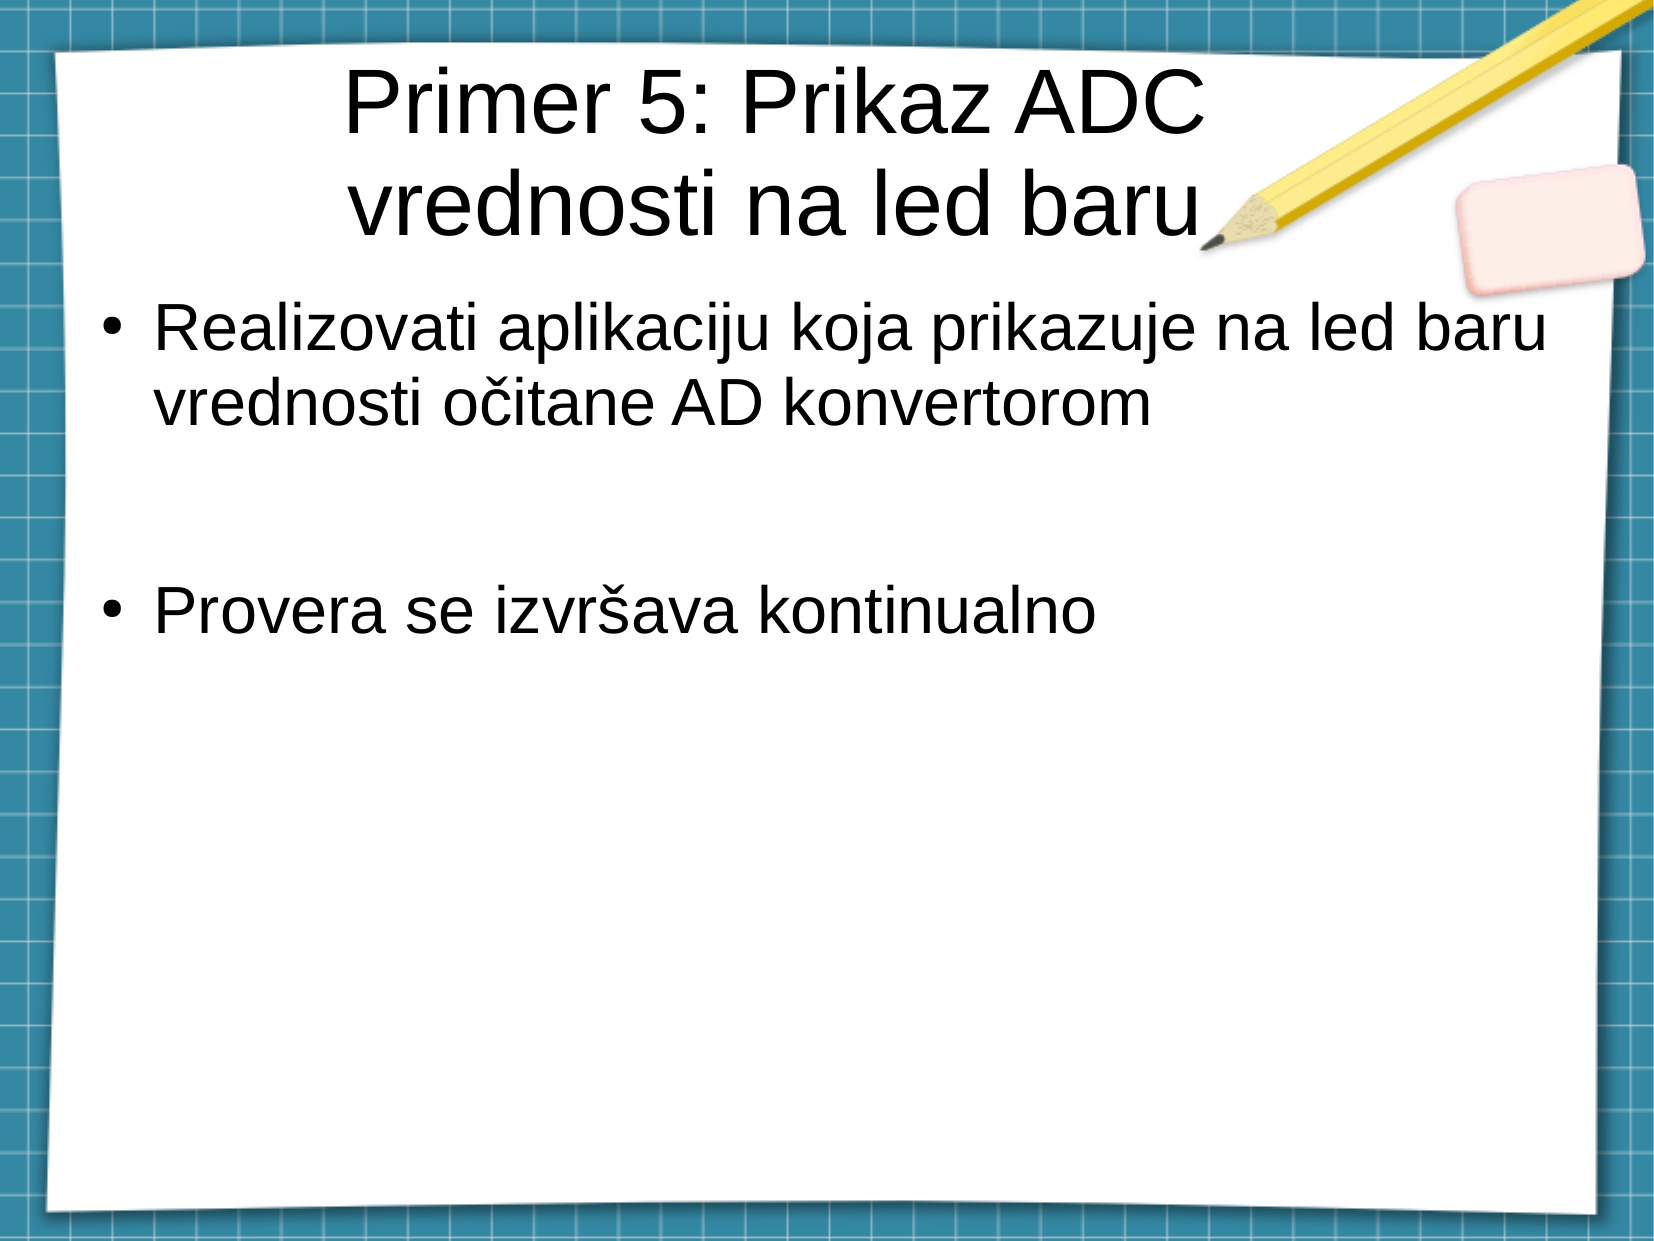

# Primer 5: Prikaz ADC vrednosti na led baru
Realizovati aplikaciju koja prikazuje na led baru vrednosti očitane AD konvertorom
Provera se izvršava kontinualno